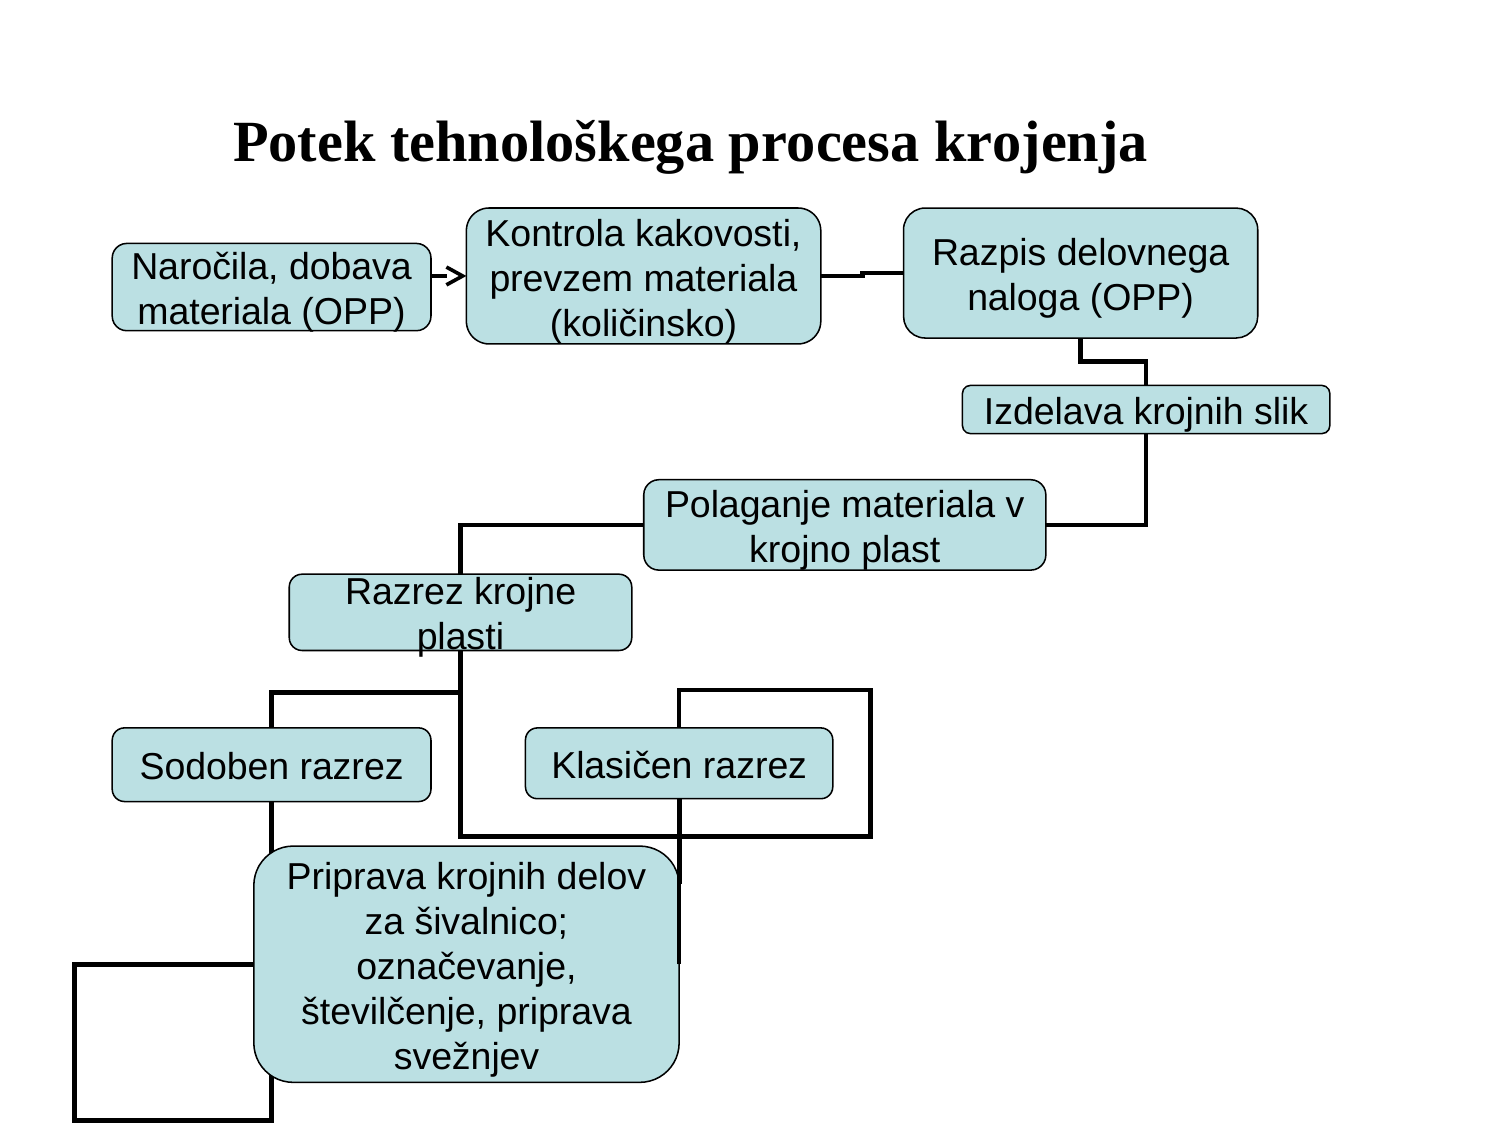

# Potek tehnološkega procesa krojenja
Kontrola kakovosti, prevzem materiala (količinsko)
Razpis delovnega naloga (OPP)
Naročila, dobava materiala (OPP)
Izdelava krojnih slik
Polaganje materiala v krojno plast
Razrez krojne plasti
Sodoben razrez
Klasičen razrez
Priprava krojnih delov za šivalnico; označevanje, številčenje, priprava svežnjev